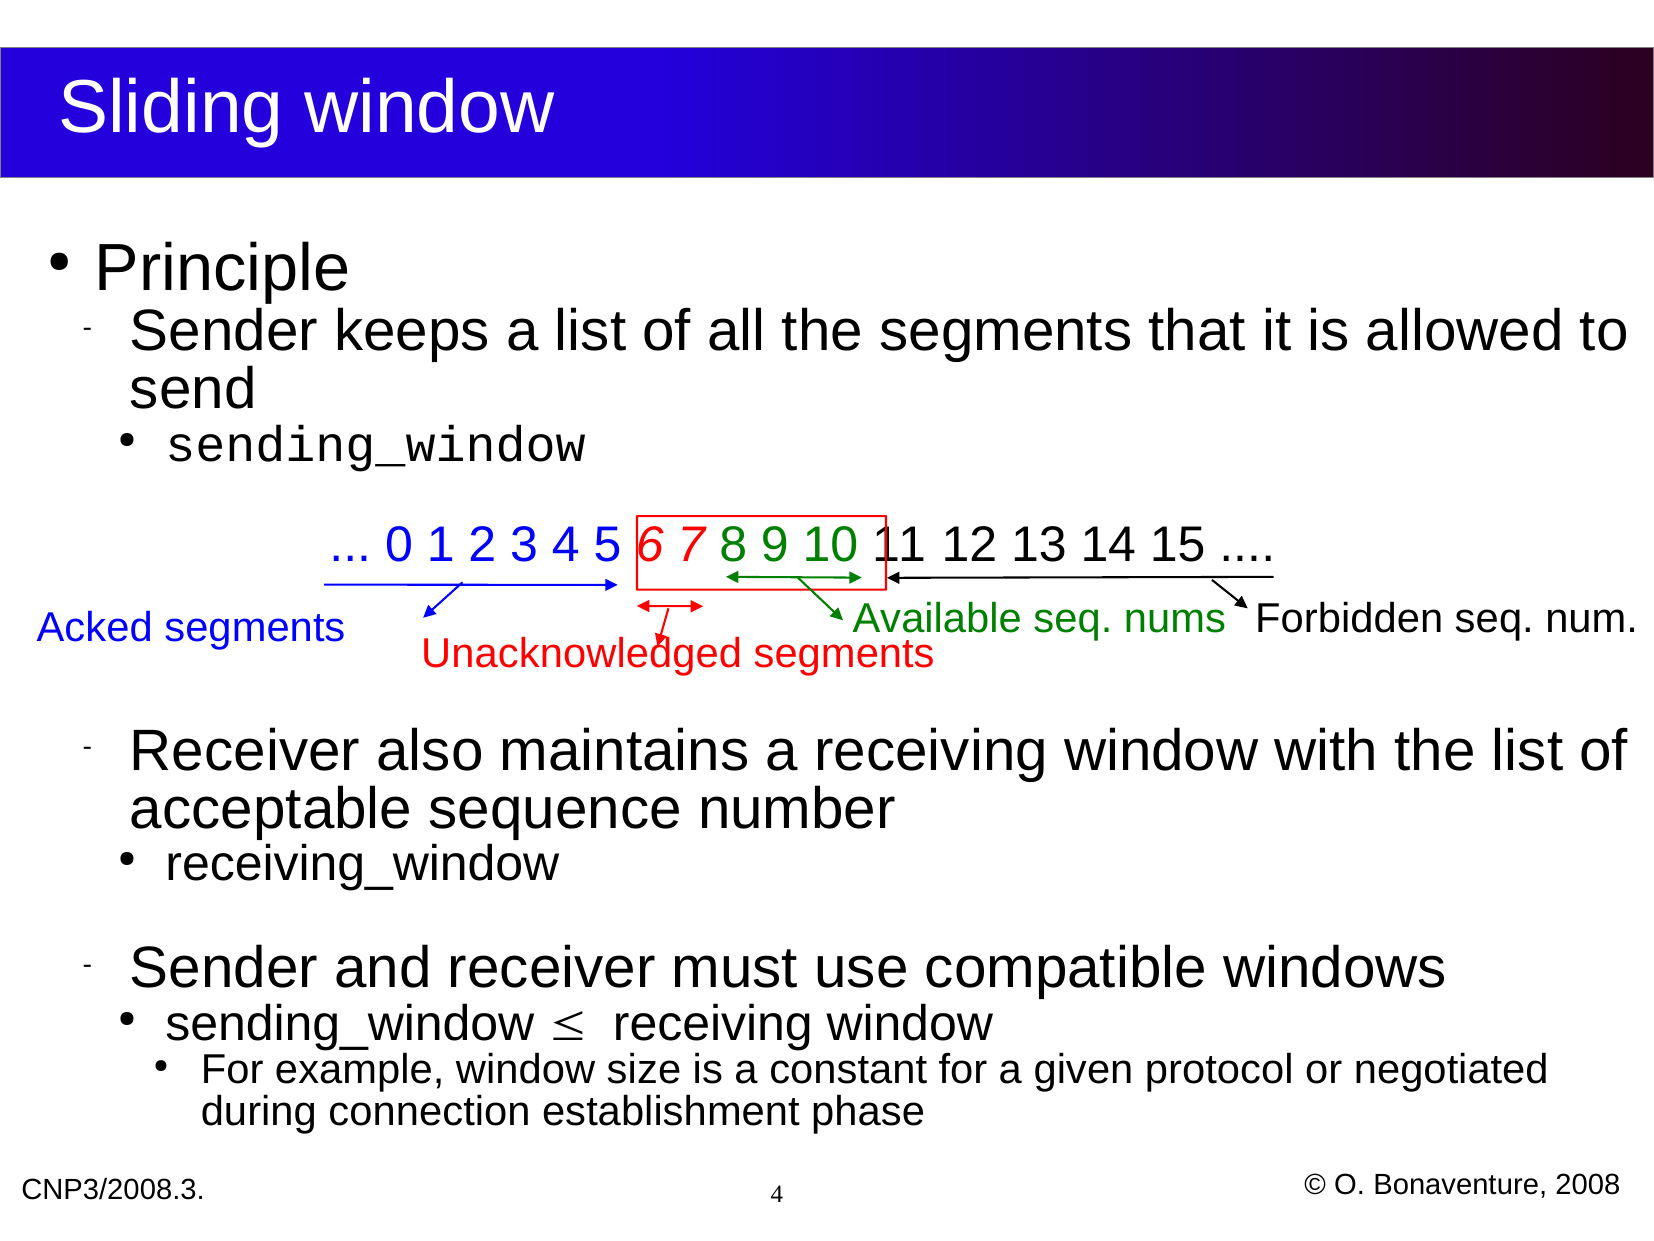

# Sliding window
Principle
Sender keeps a list of all the segments that it is allowed to send
sending_window
Receiver also maintains a receiving window with the list of acceptable sequence number
receiving_window
Sender and receiver must use compatible windows
sending_window ≤receiving window
For example, window size is a constant for a given protocol or negotiated during connection establishment phase
... 0 1 2 3 4 5 6 7 8 9 10 11 12 13 14 15 ....
Available seq. nums
Forbidden seq. num.
Acked segments
Unacknowledged segments
© O. Bonaventure, 2008
CNP3/2008.3.